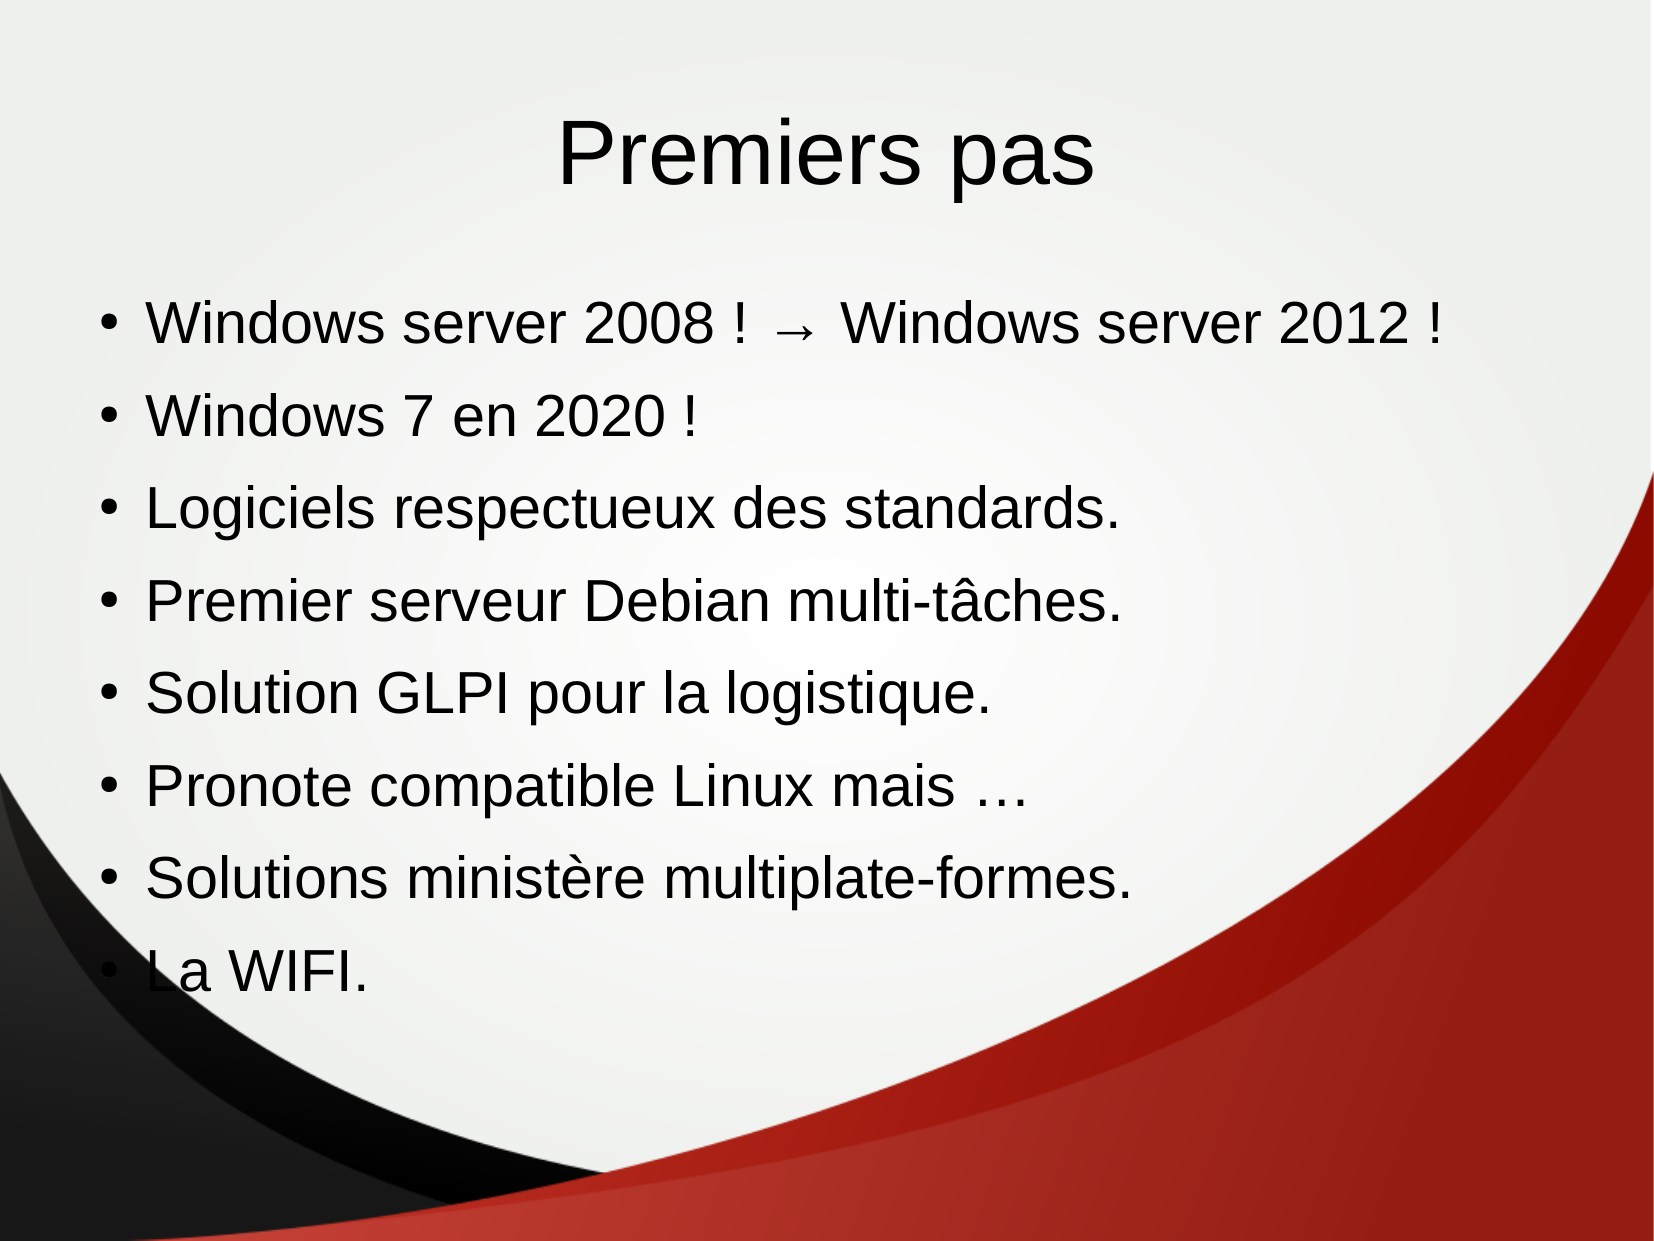

# Premiers pas
Windows server 2008 ! → Windows server 2012 !
Windows 7 en 2020 !
Logiciels respectueux des standards.
Premier serveur Debian multi-tâches.
Solution GLPI pour la logistique.
Pronote compatible Linux mais …
Solutions ministère multiplate-formes.
La WIFI.